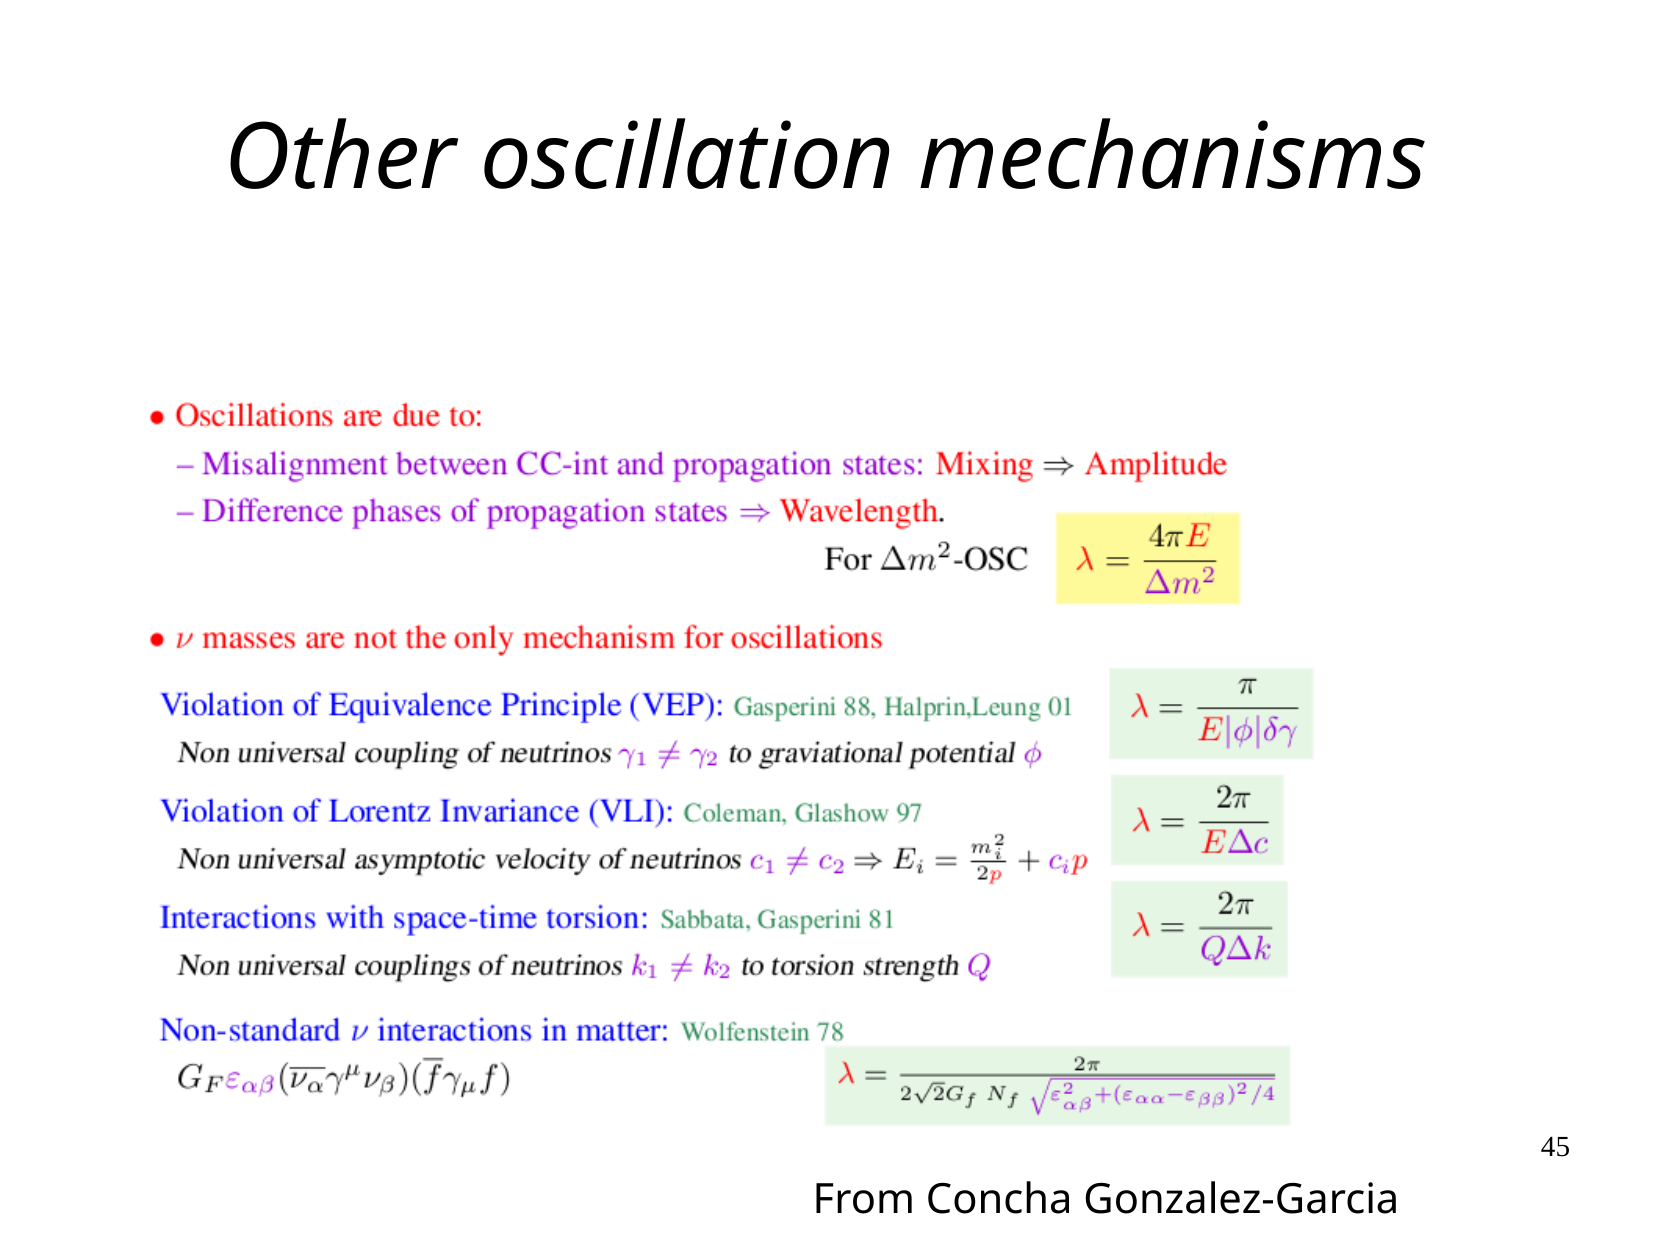

# Other oscillation mechanisms
45
From Concha Gonzalez-Garcia